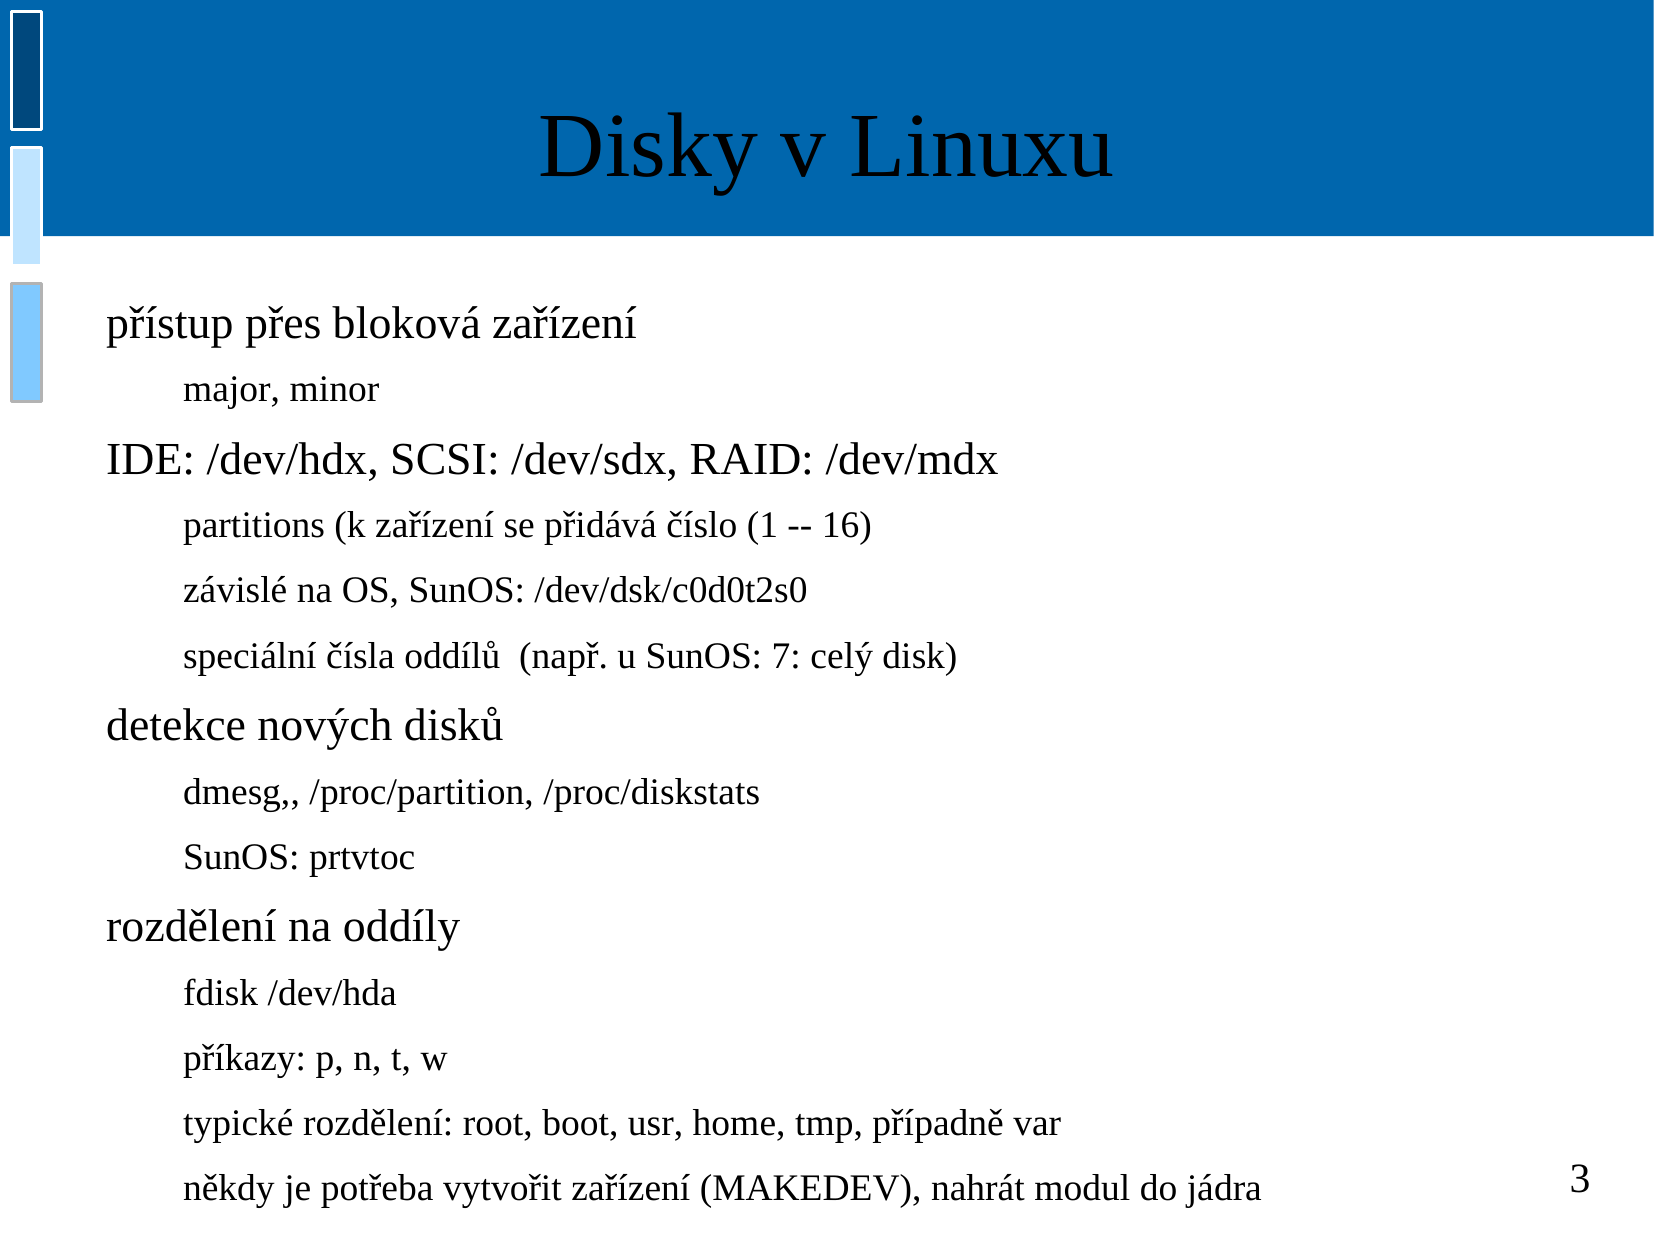

# Disky v Linuxu
přístup přes bloková zařízení
major, minor
IDE: /dev/hdx, SCSI: /dev/sdx, RAID: /dev/mdx
partitions (k zařízení se přidává číslo (1 -- 16)
závislé na OS, SunOS: /dev/dsk/c0d0t2s0
speciální čísla oddílů (např. u SunOS: 7: celý disk)
detekce nových disků
dmesg,, /proc/partition, /proc/diskstats
SunOS: prtvtoc
rozdělení na oddíly
fdisk /dev/hda
příkazy: p, n, t, w
typické rozdělení: root, boot, usr, home, tmp, případně var
někdy je potřeba vytvořit zařízení (MAKEDEV), nahrát modul do jádra